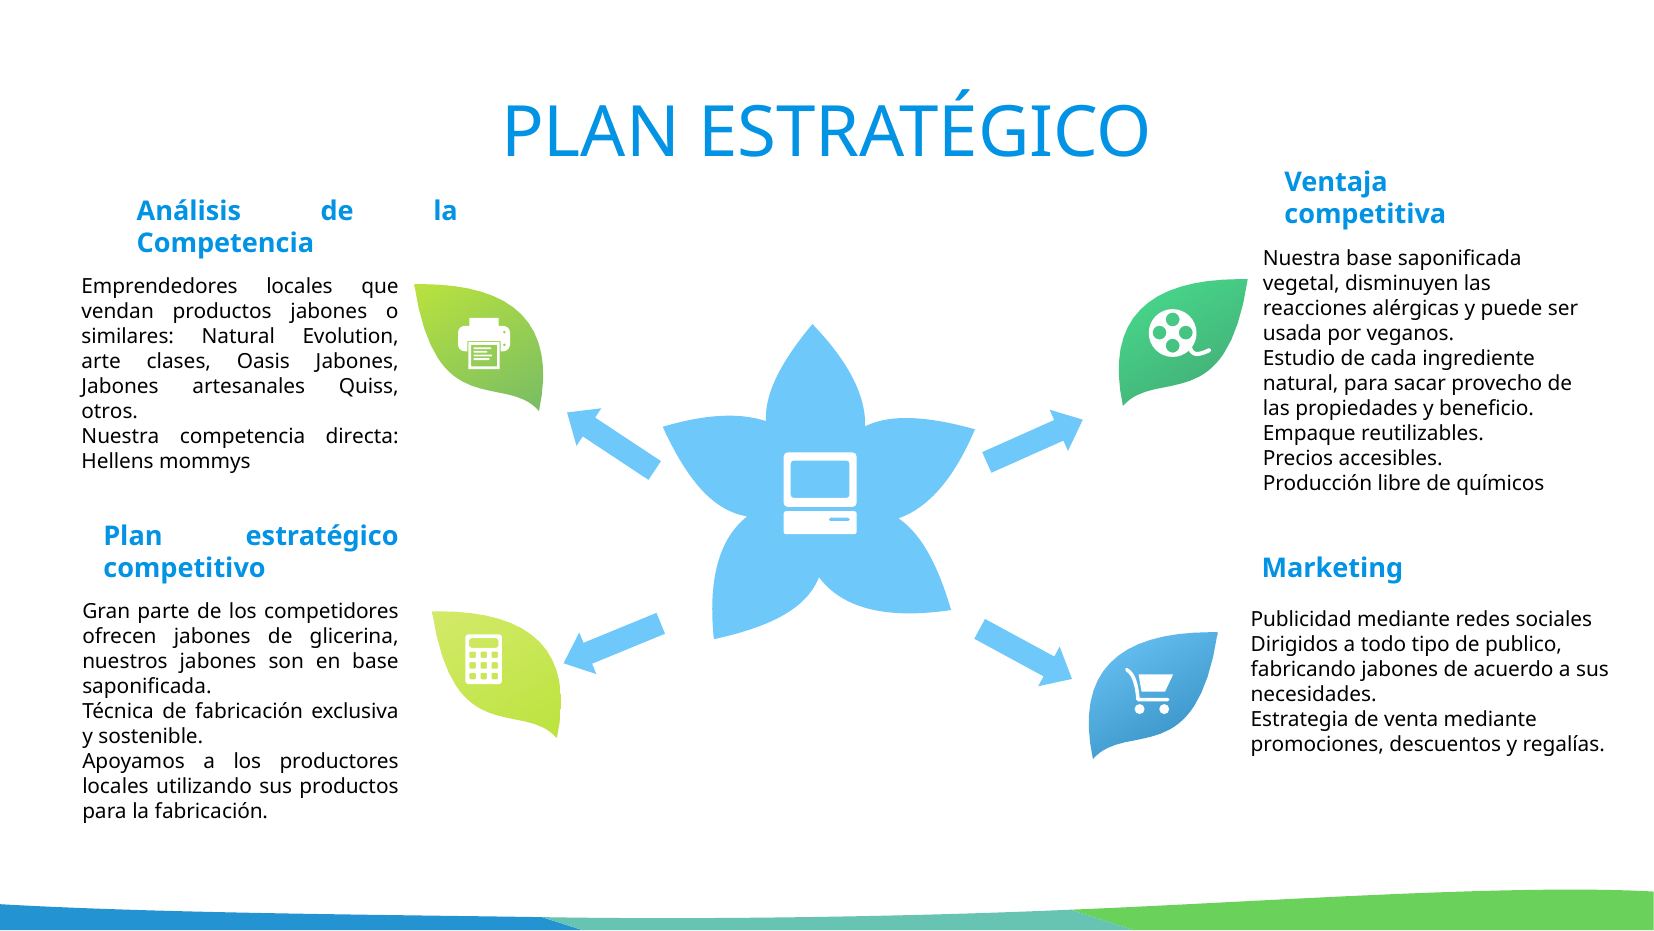

PLAN ESTRATÉGICO
Ventaja competitiva
Análisis de la Competencia
Nuestra base saponificada vegetal, disminuyen las reacciones alérgicas y puede ser usada por veganos.
Estudio de cada ingrediente natural, para sacar provecho de las propiedades y beneficio.
Empaque reutilizables.
Precios accesibles.
Producción libre de químicos
Emprendedores locales que vendan productos jabones o similares: Natural Evolution, arte clases, Oasis Jabones, Jabones artesanales Quiss, otros.
Nuestra competencia directa: Hellens mommys
Plan estratégico competitivo
Marketing
Gran parte de los competidores ofrecen jabones de glicerina, nuestros jabones son en base saponificada.
Técnica de fabricación exclusiva y sostenible.
Apoyamos a los productores locales utilizando sus productos para la fabricación.
Publicidad mediante redes sociales
Dirigidos a todo tipo de publico, fabricando jabones de acuerdo a sus necesidades.
Estrategia de venta mediante promociones, descuentos y regalías.